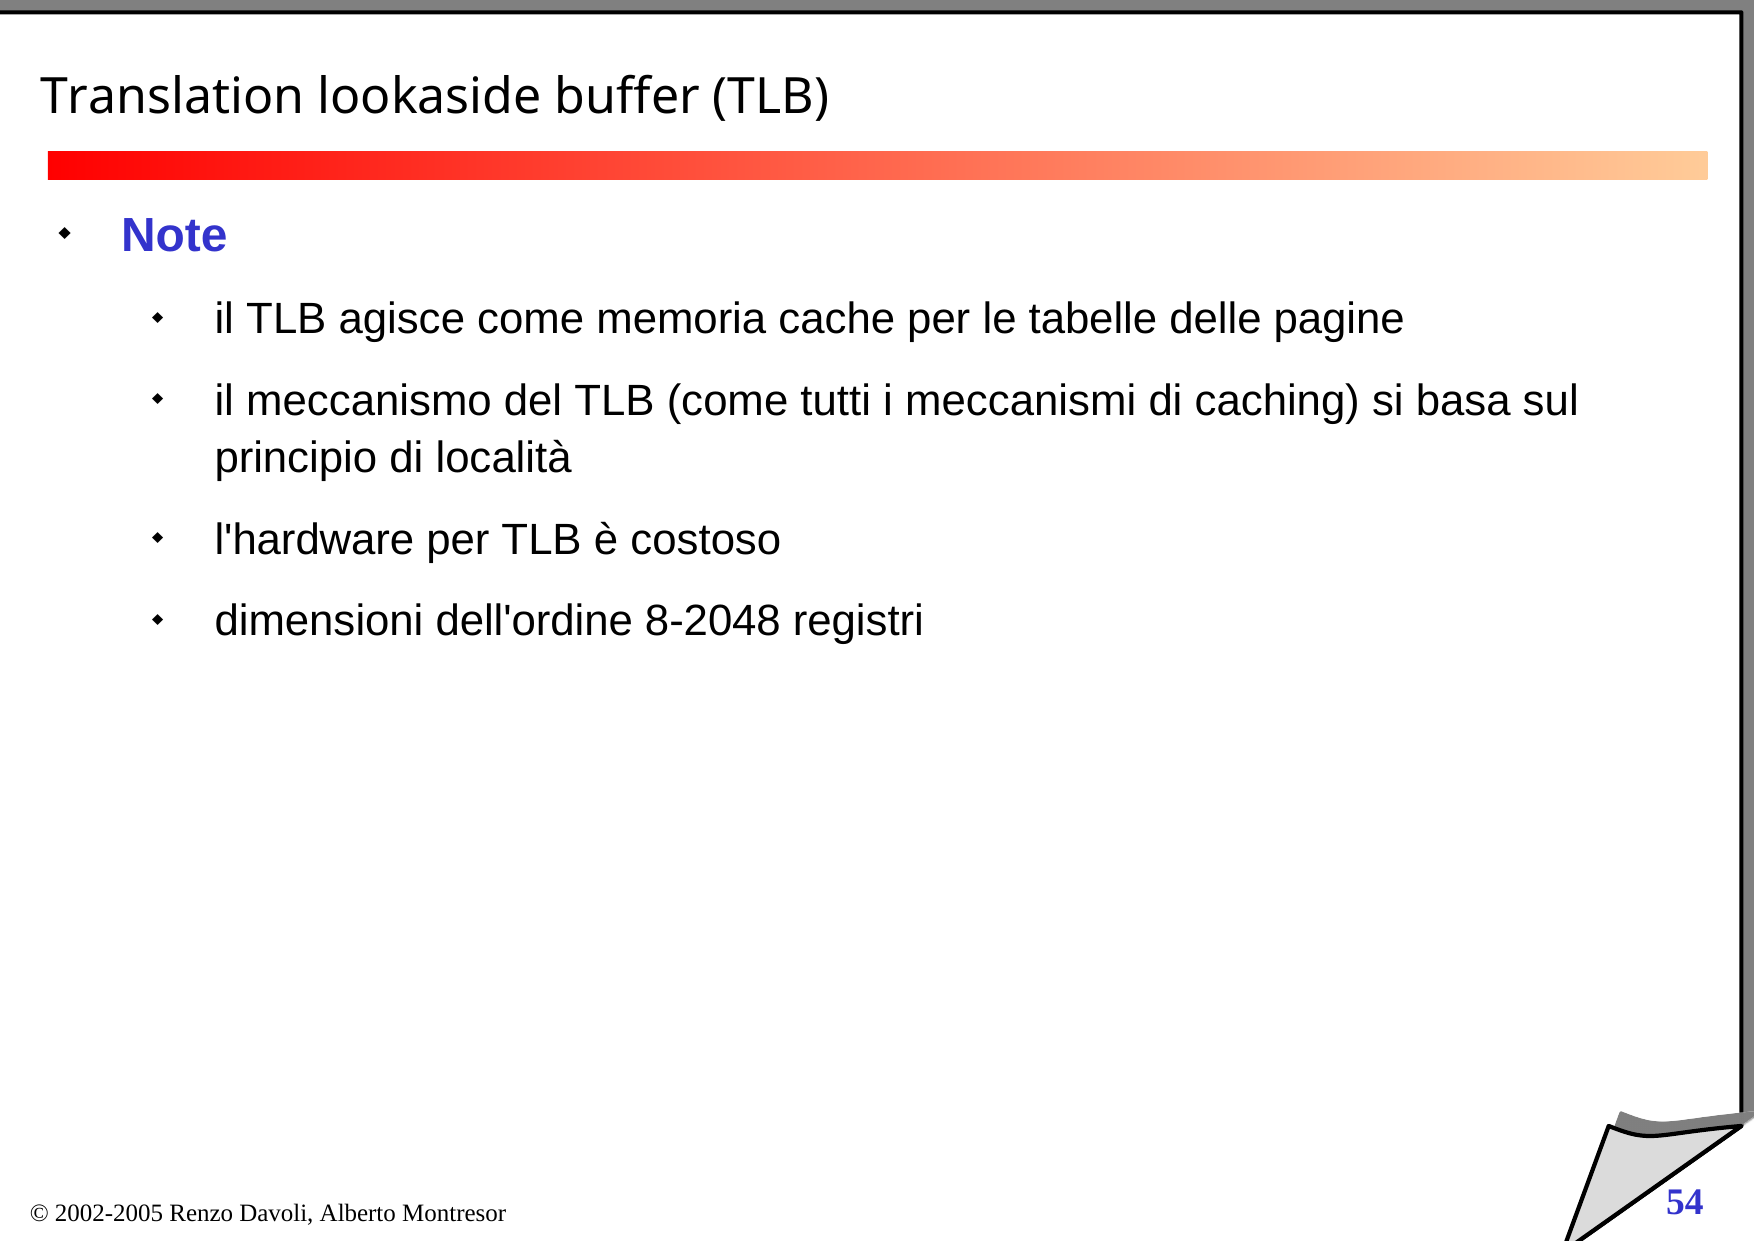

# Translation lookaside buffer (TLB)
Note
il TLB agisce come memoria cache per le tabelle delle pagine
il meccanismo del TLB (come tutti i meccanismi di caching) si basa sul principio di località
l'hardware per TLB è costoso
dimensioni dell'ordine 8-2048 registri